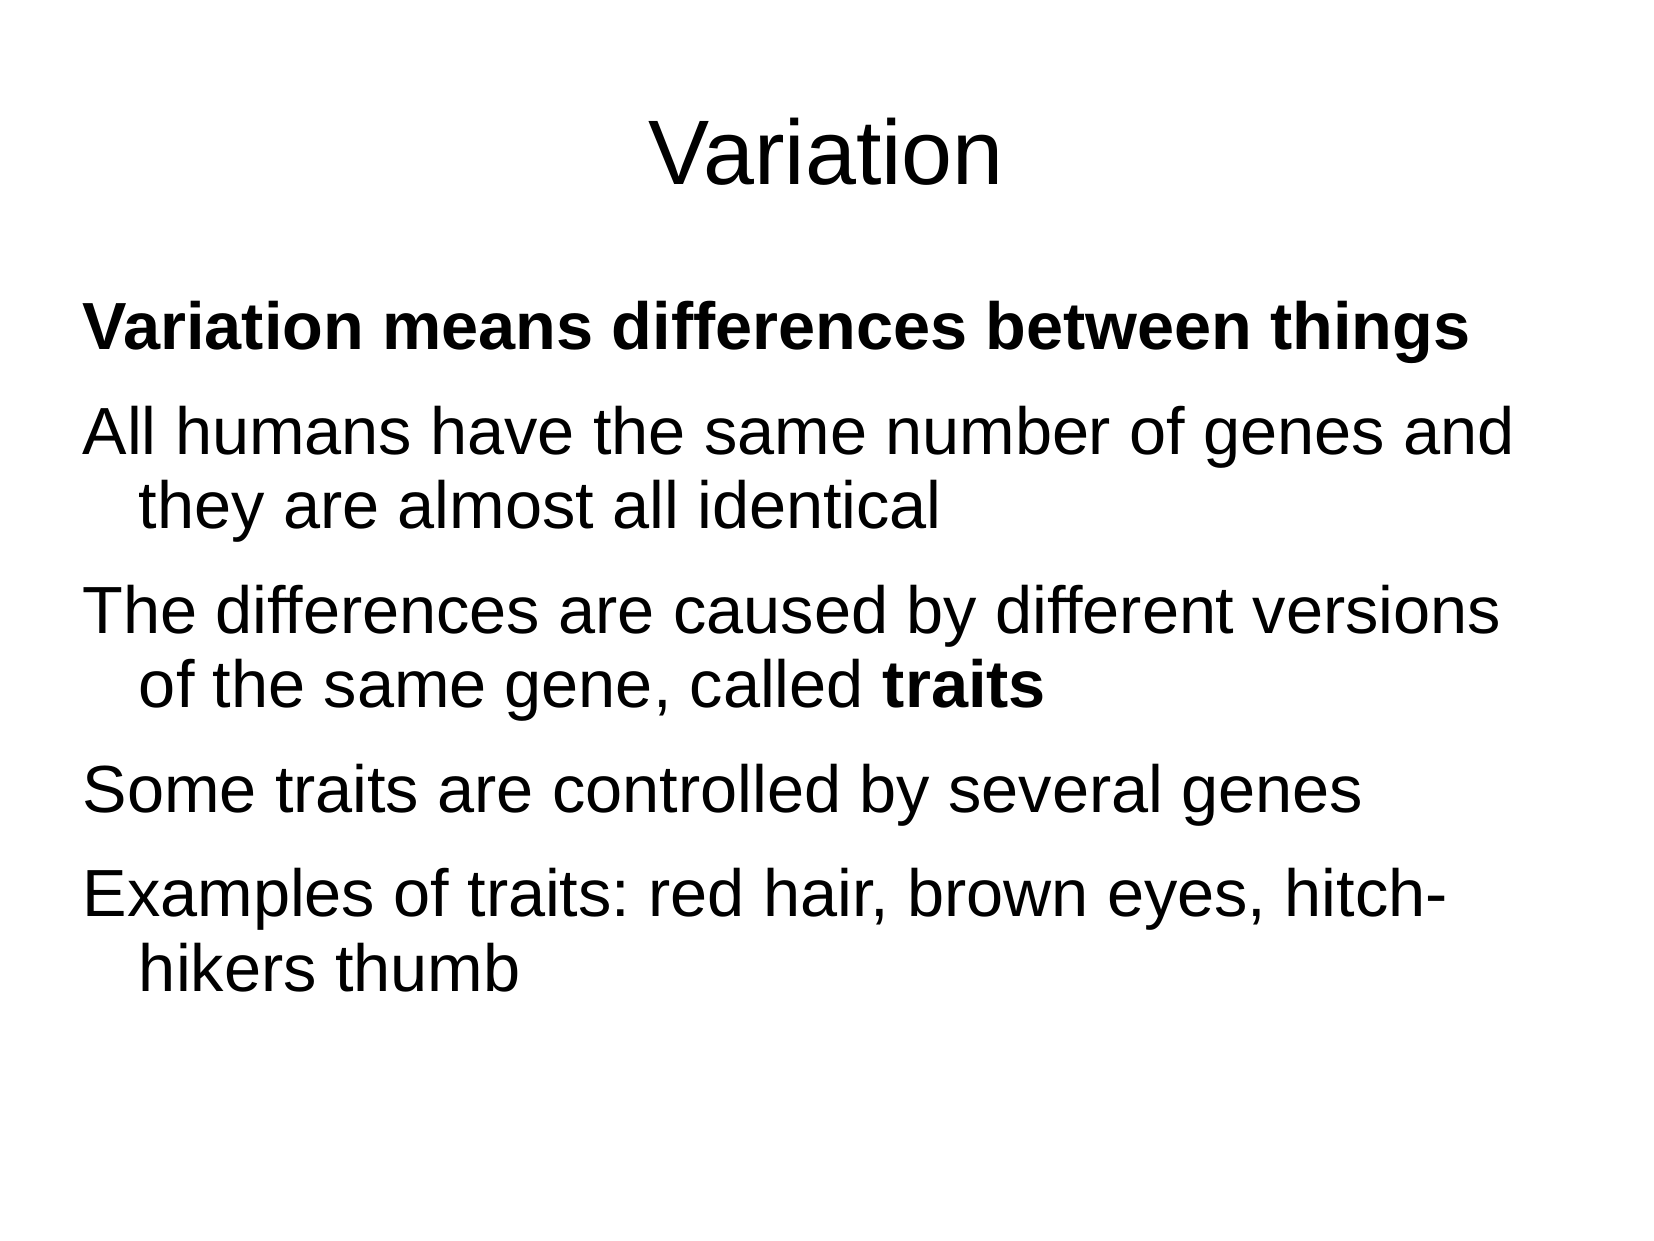

# Variation
Variation means differences between things
All humans have the same number of genes and they are almost all identical
The differences are caused by different versions of the same gene, called traits
Some traits are controlled by several genes
Examples of traits: red hair, brown eyes, hitch-hikers thumb